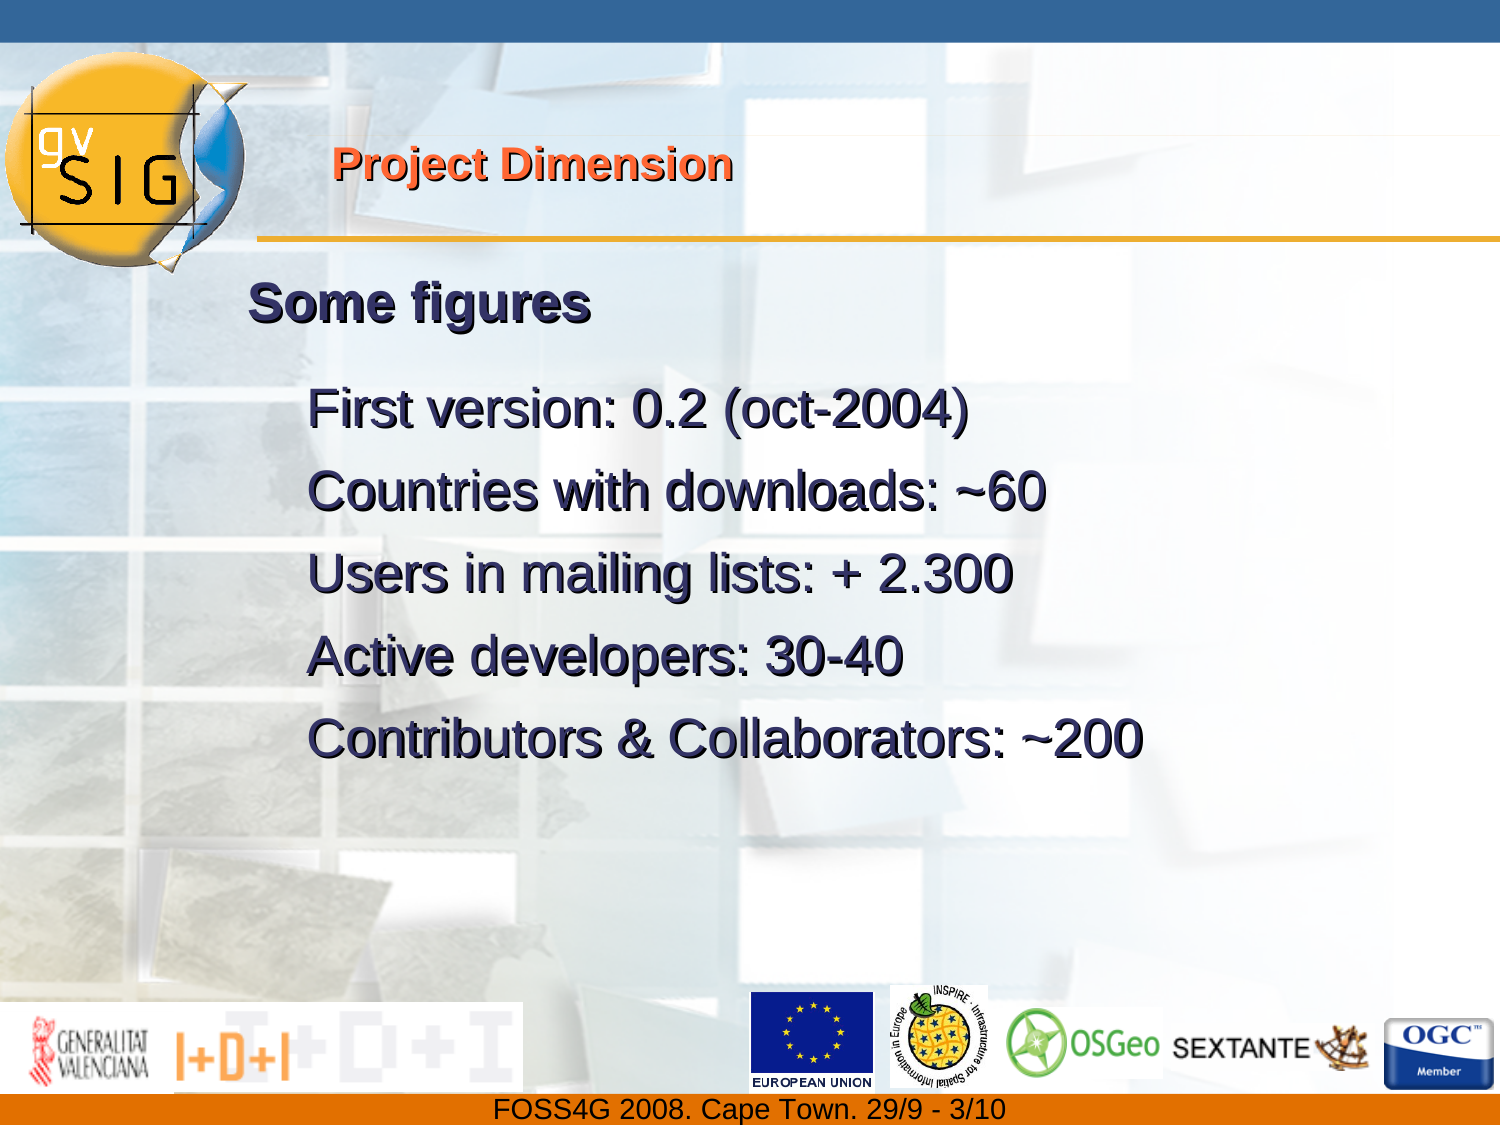

#
Project Dimension
Some figures
First version: 0.2 (oct-2004)
Countries with downloads: ~60
Users in mailing lists: + 2.300
Active developers: 30-40
Contributors & Collaborators: ~200